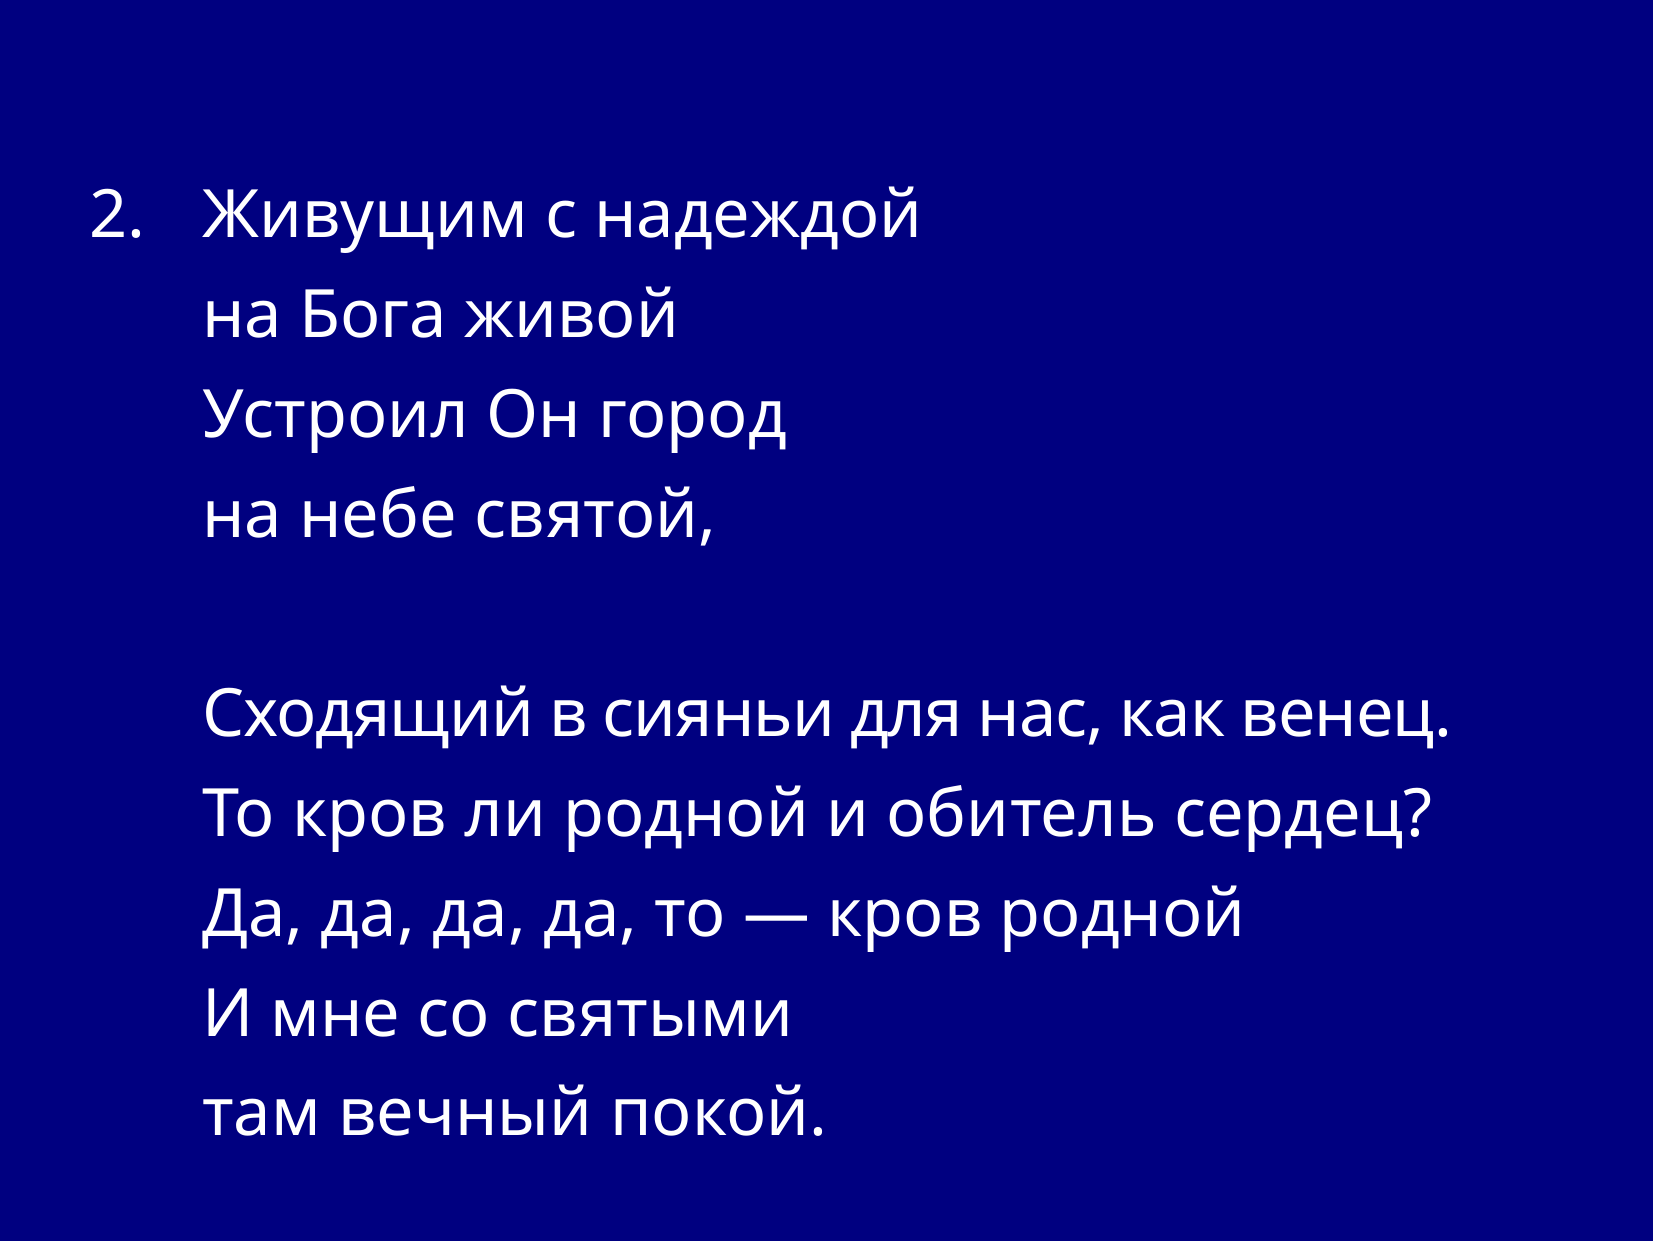

2.	Живущим с надеждой
	на Бога живой
	Устроил Он город
	на небе святой,
	Сходящий в сияньи для нас, как венец.
	То кров ли родной и обитель сердец?
	Да, да, да, да, то — кров родной
	И мне со святыми
	там вечный покой.